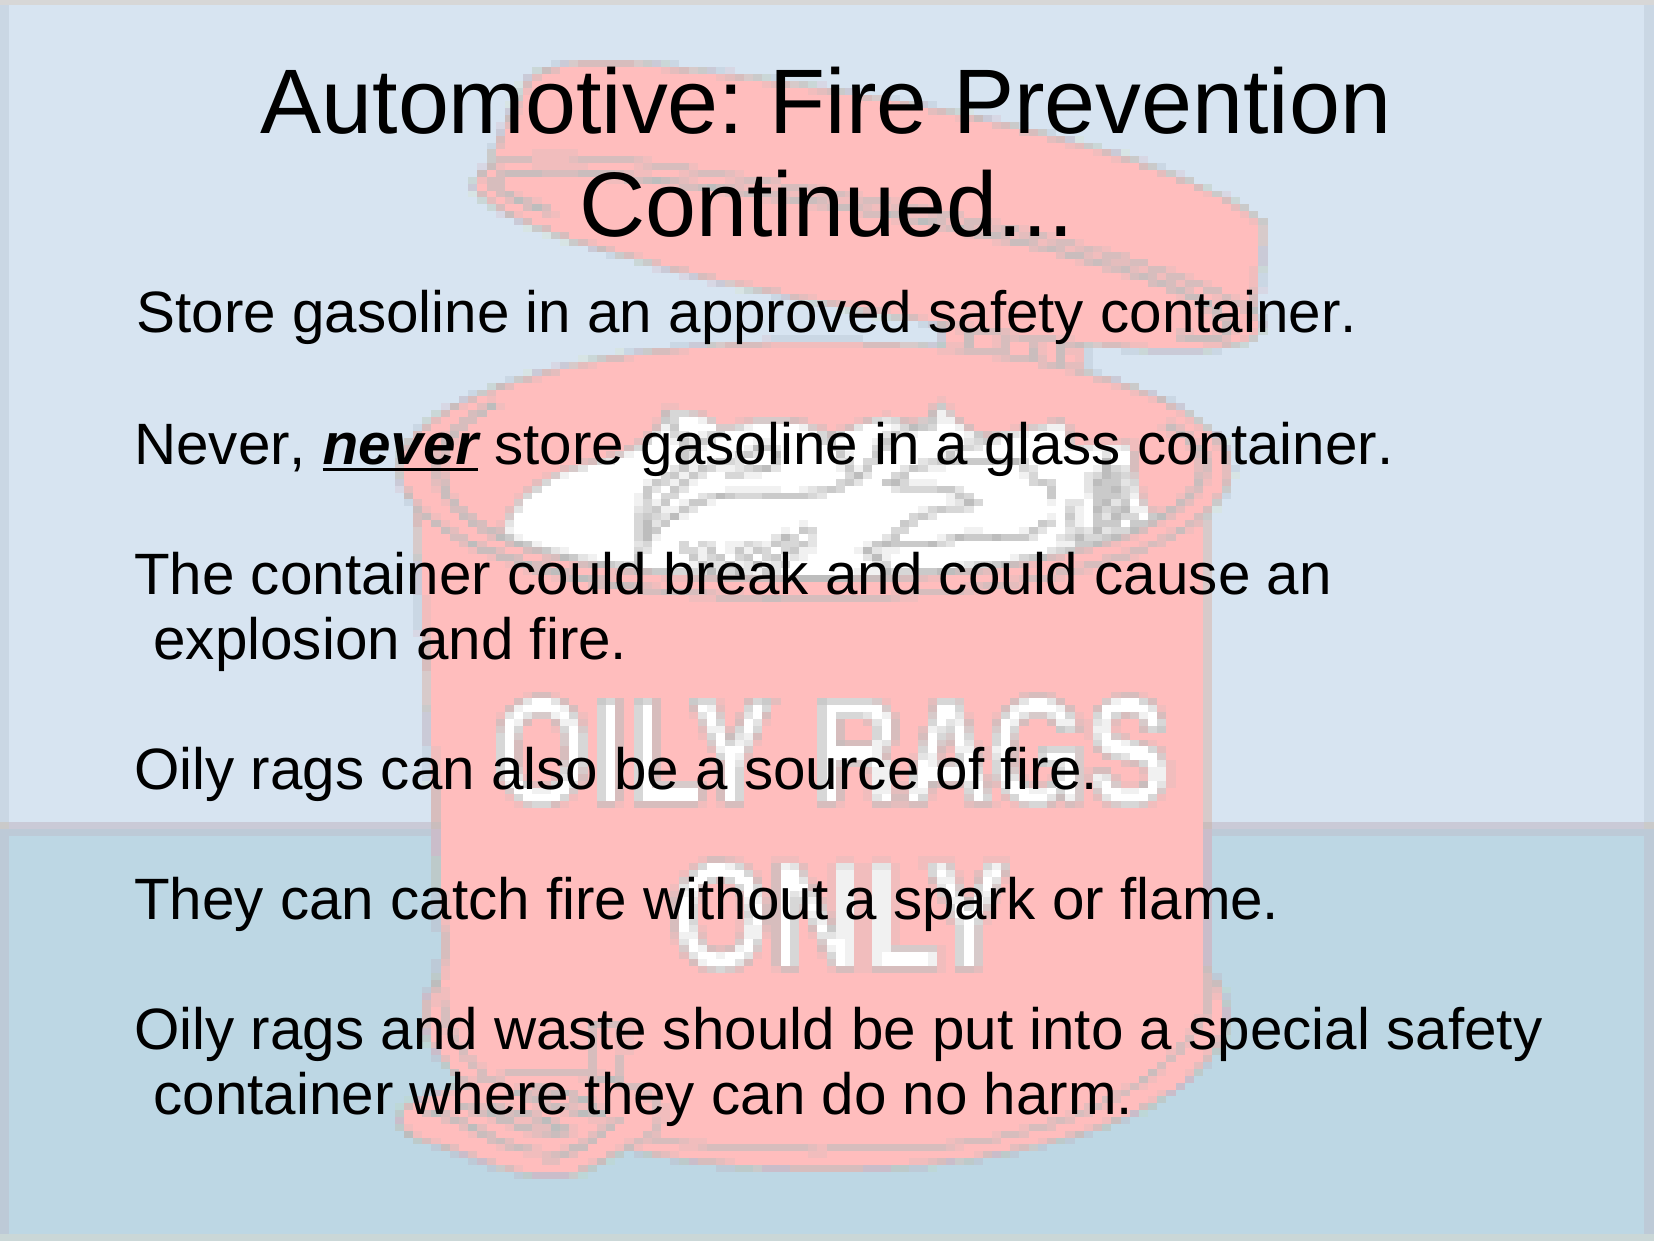

# Automotive: Fire Prevention Continued...
 Store gasoline in an approved safety container.
 Never, never store gasoline in a glass container.
 The container could break and could cause an explosion and fire.
 Oily rags can also be a source of fire.
 They can catch fire without a spark or flame.
 Oily rags and waste should be put into a special safety container where they can do no harm.